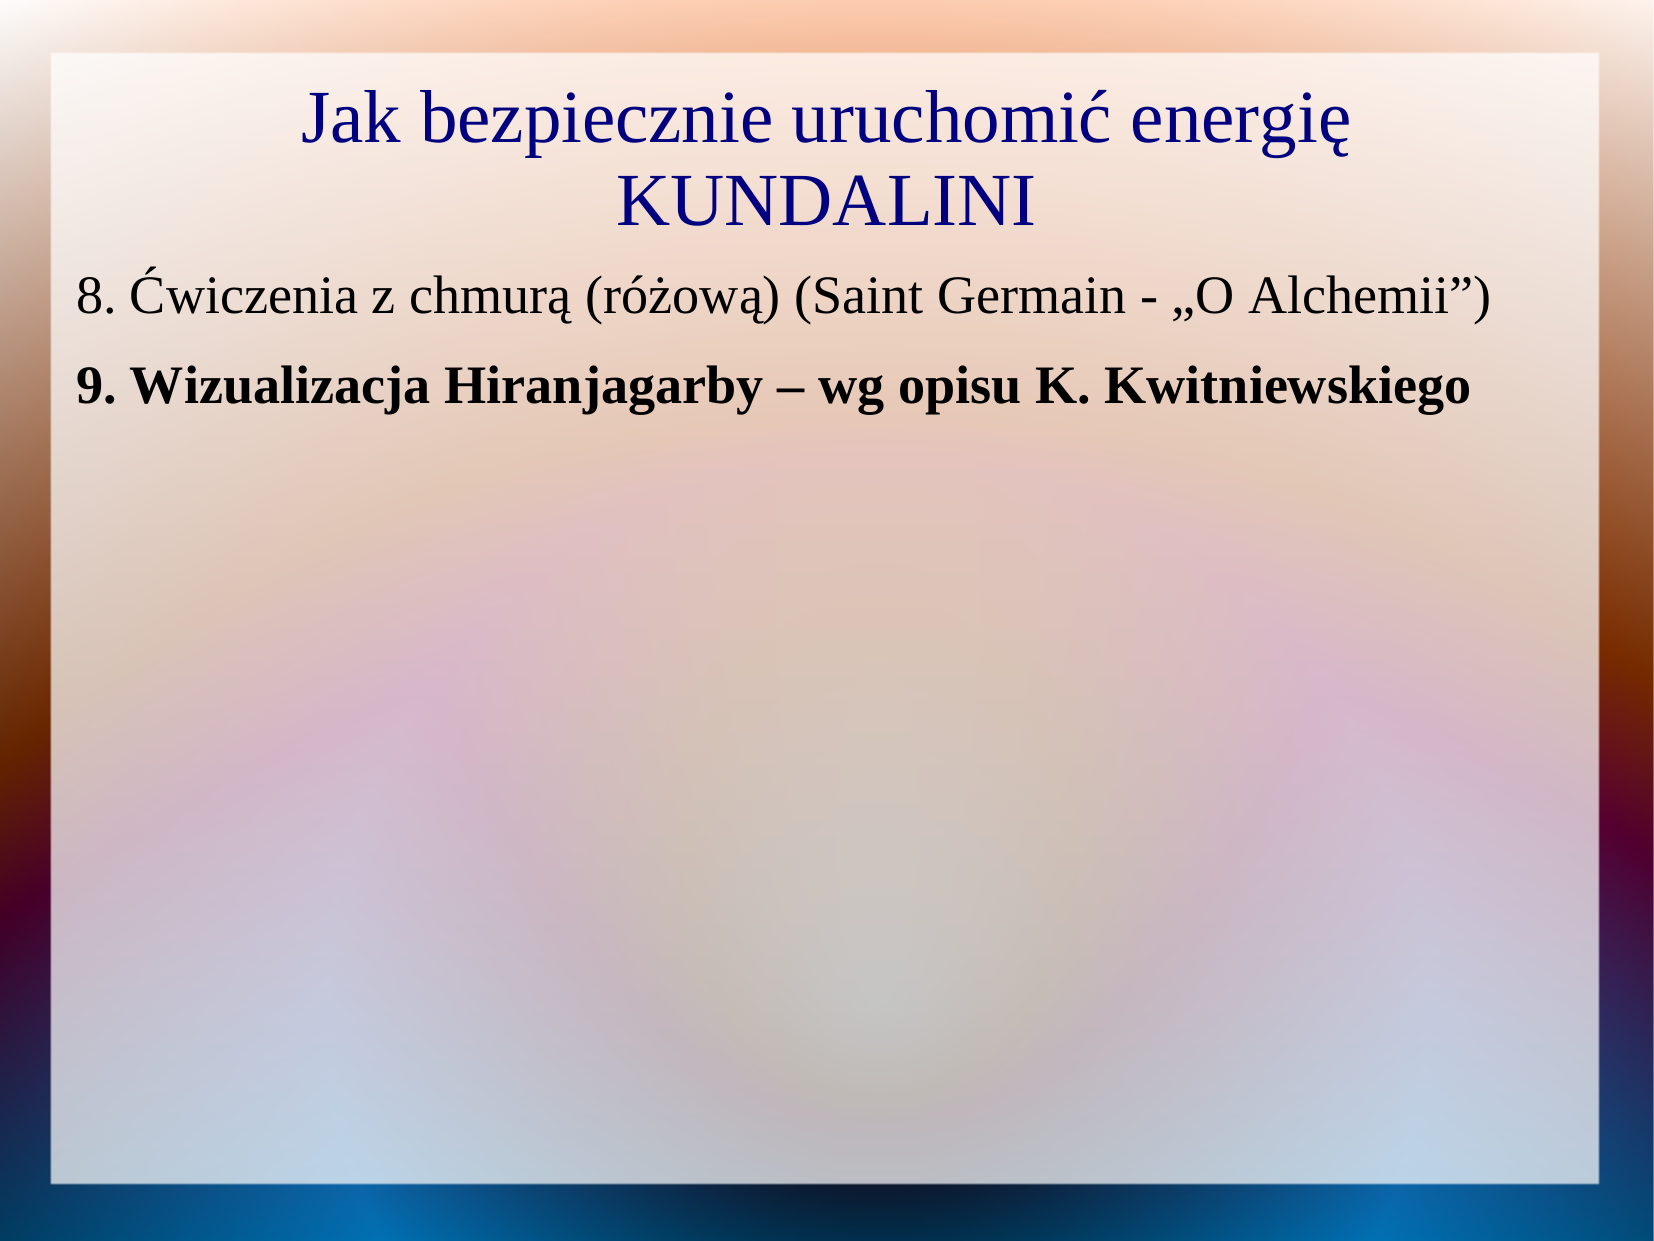

# Jak bezpiecznie uruchomić energię KUNDALINI
Ćwiczenia z chmurą (różową) (Saint Germain - „O Alchemii”)
Wizualizacja Hiranjagarby – wg opisu K. Kwitniewskiego